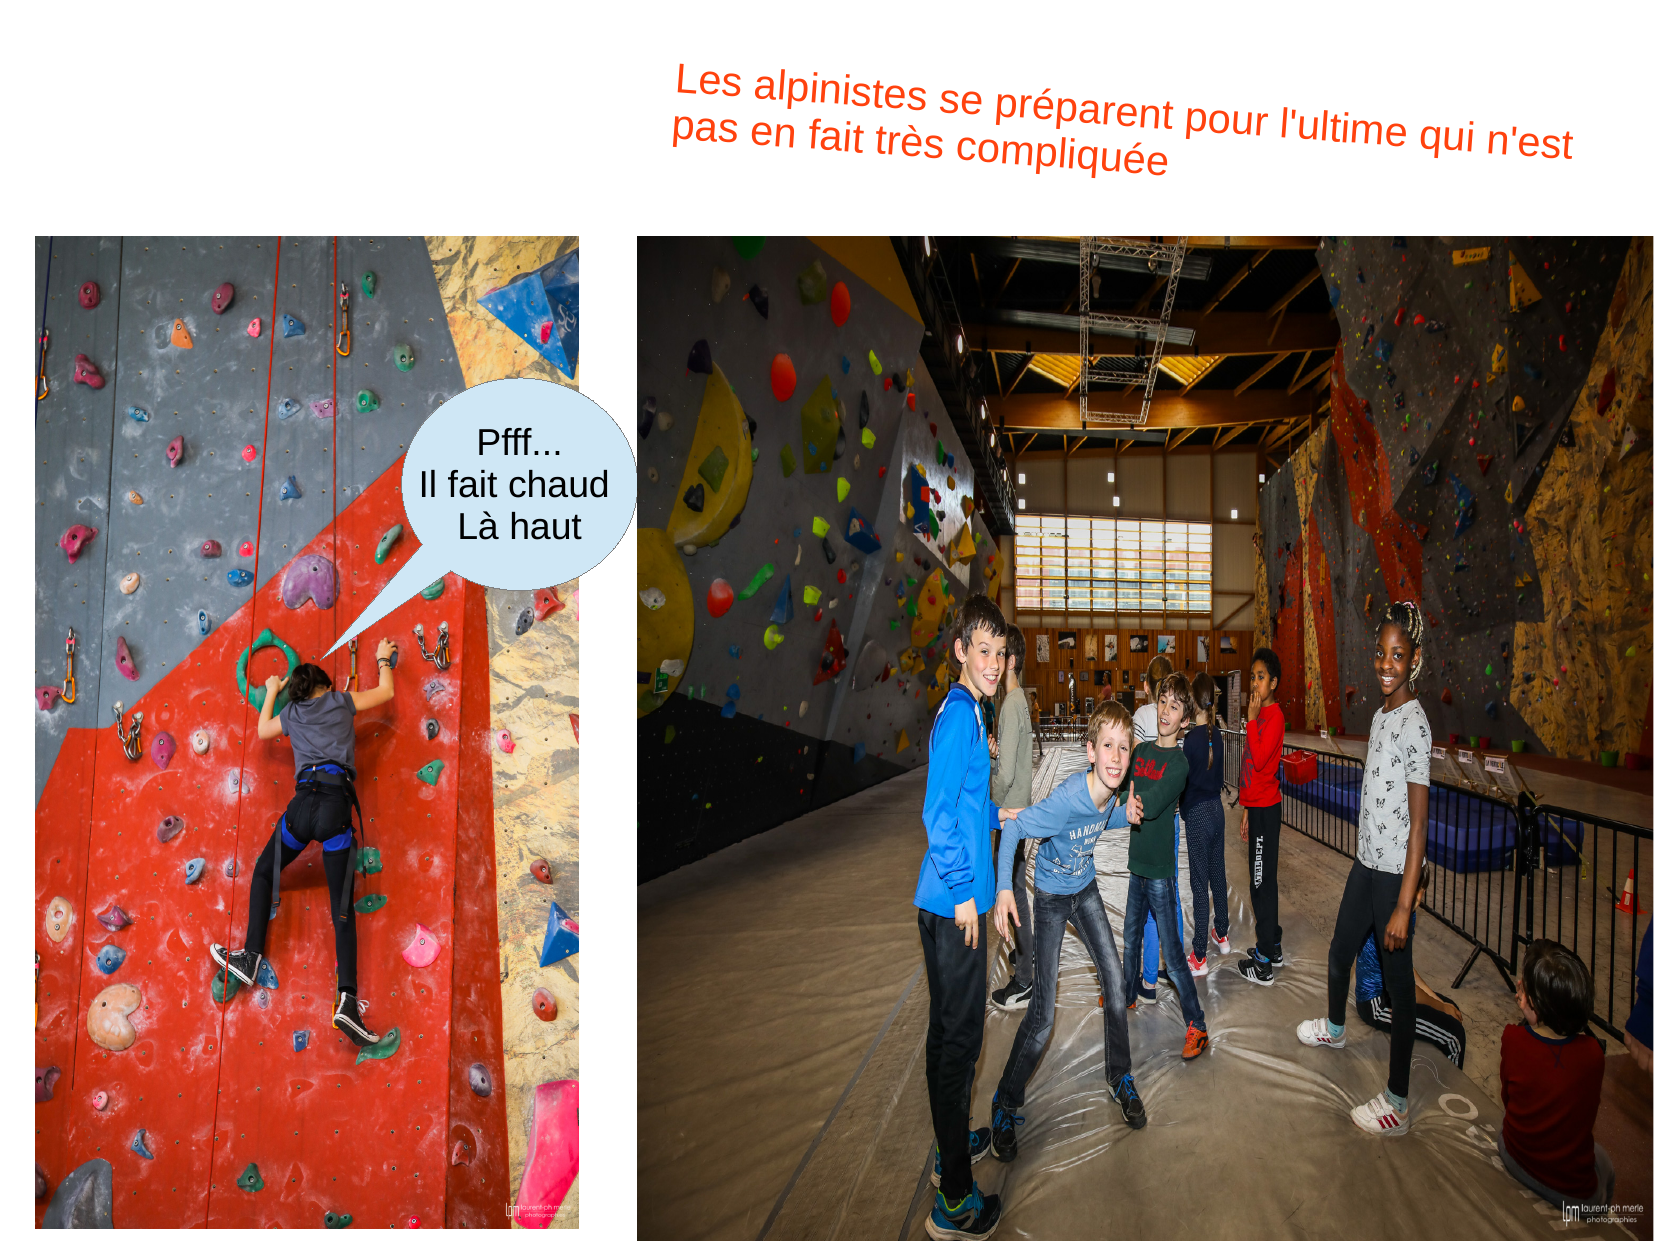

Les alpinistes se préparent pour l'ultime qui n'est pas en fait très compliquée
Pfff...
Il fait chaud
Là haut